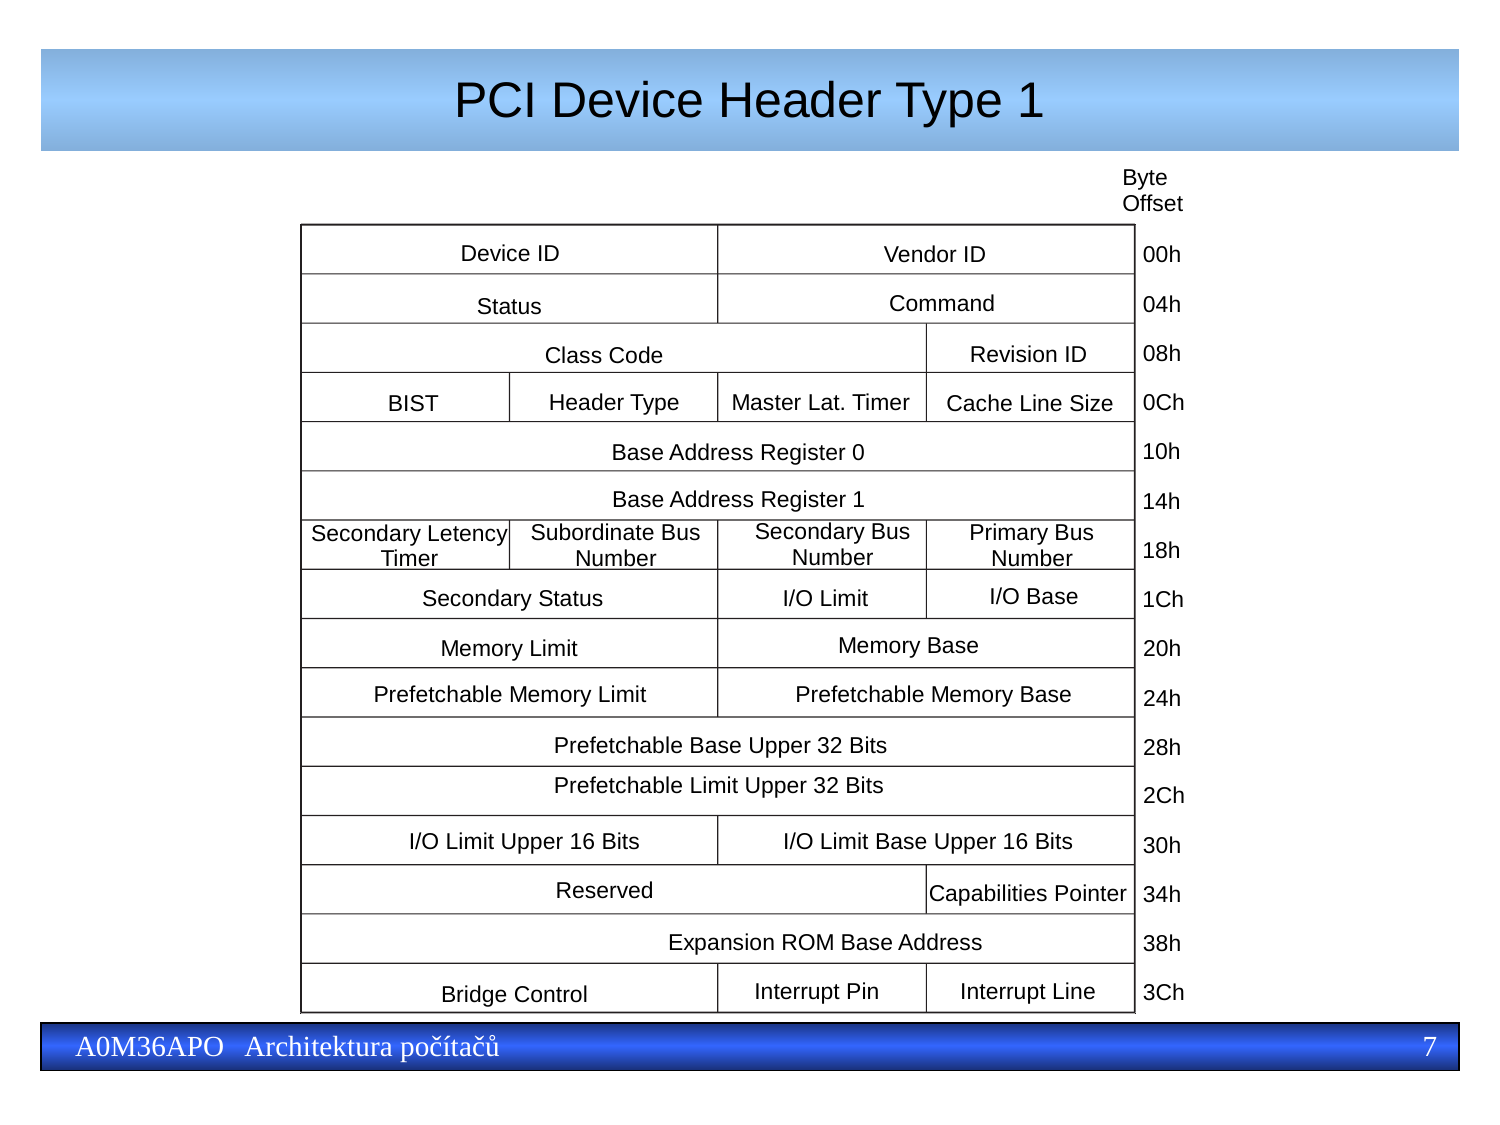

# PCI Device Header Type 1
A0M36APO Architektura počítačů
7